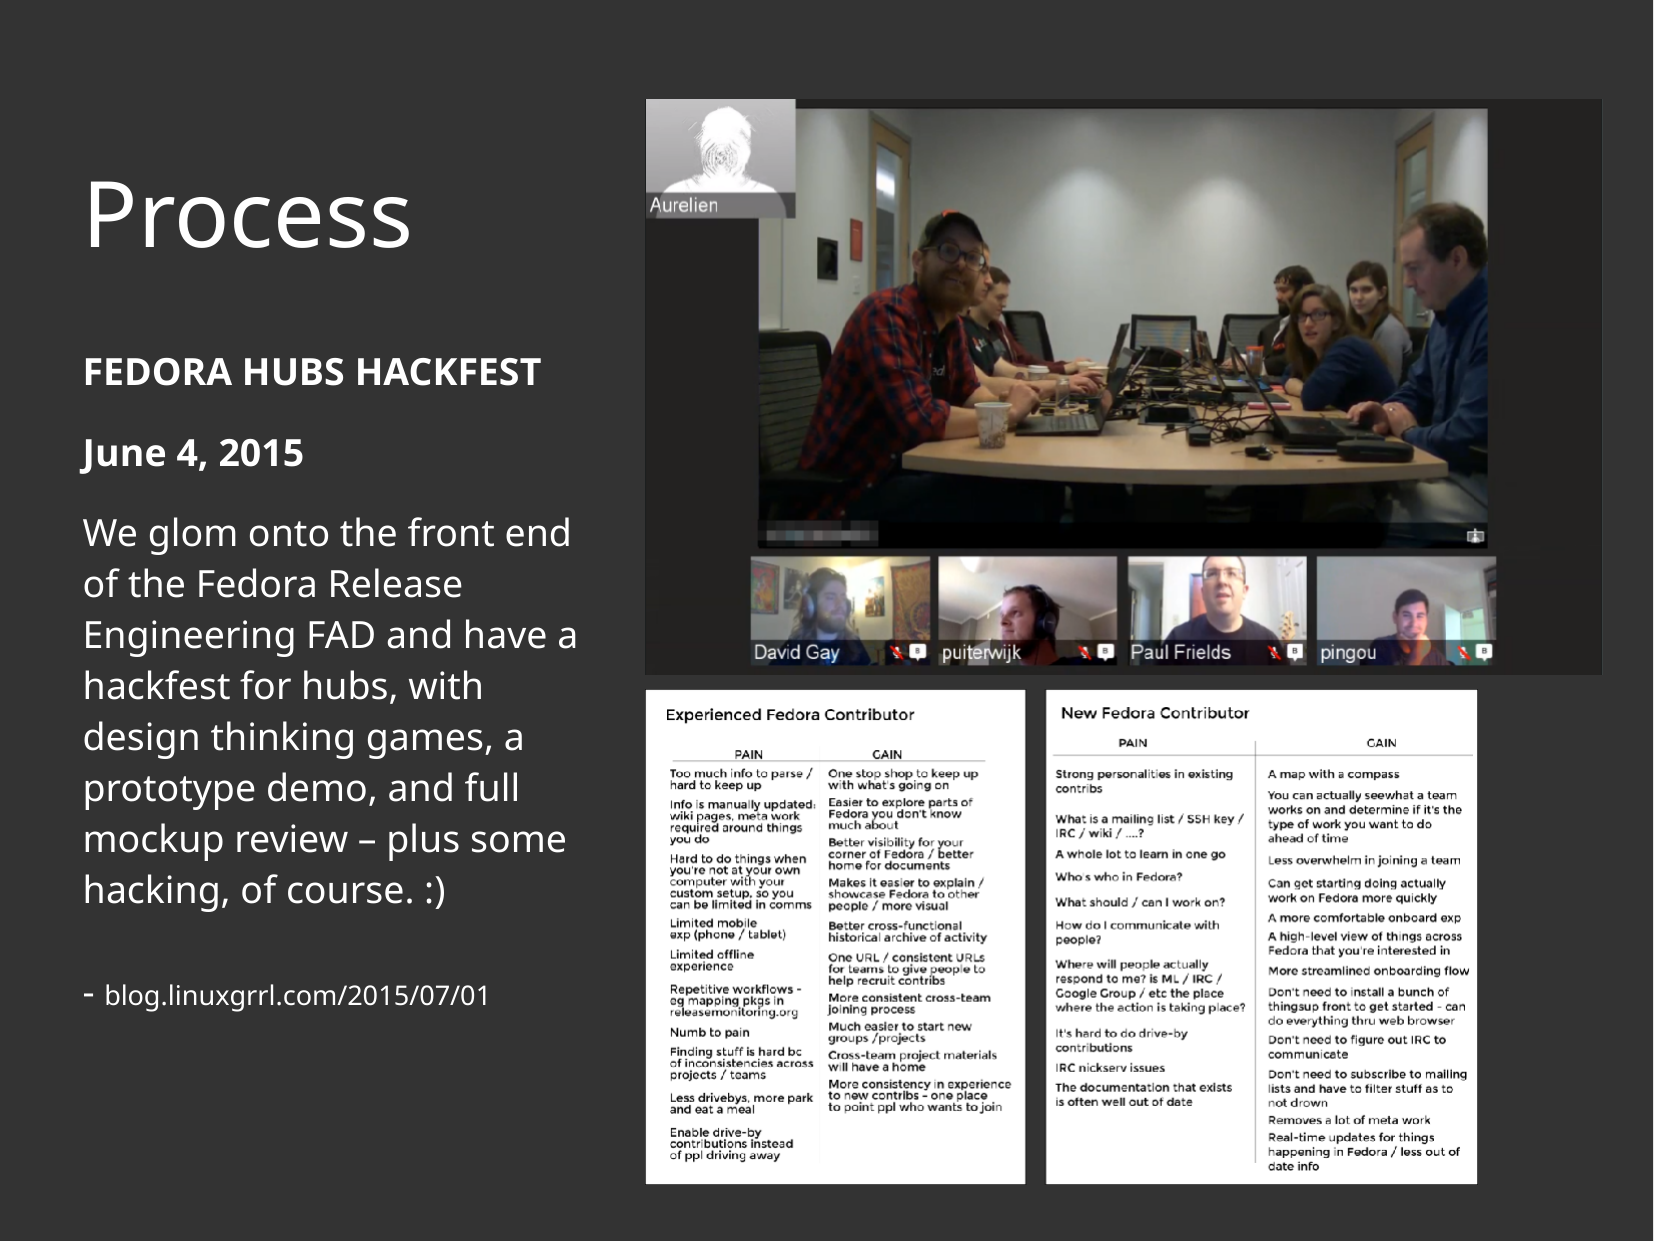

# Process
FEDORA HUBS HACKFEST
June 4, 2015
We glom onto the front end of the Fedora Release Engineering FAD and have a hackfest for hubs, with design thinking games, a prototype demo, and full mockup review – plus some hacking, of course. :)
- blog.linuxgrrl.com/2015/07/01